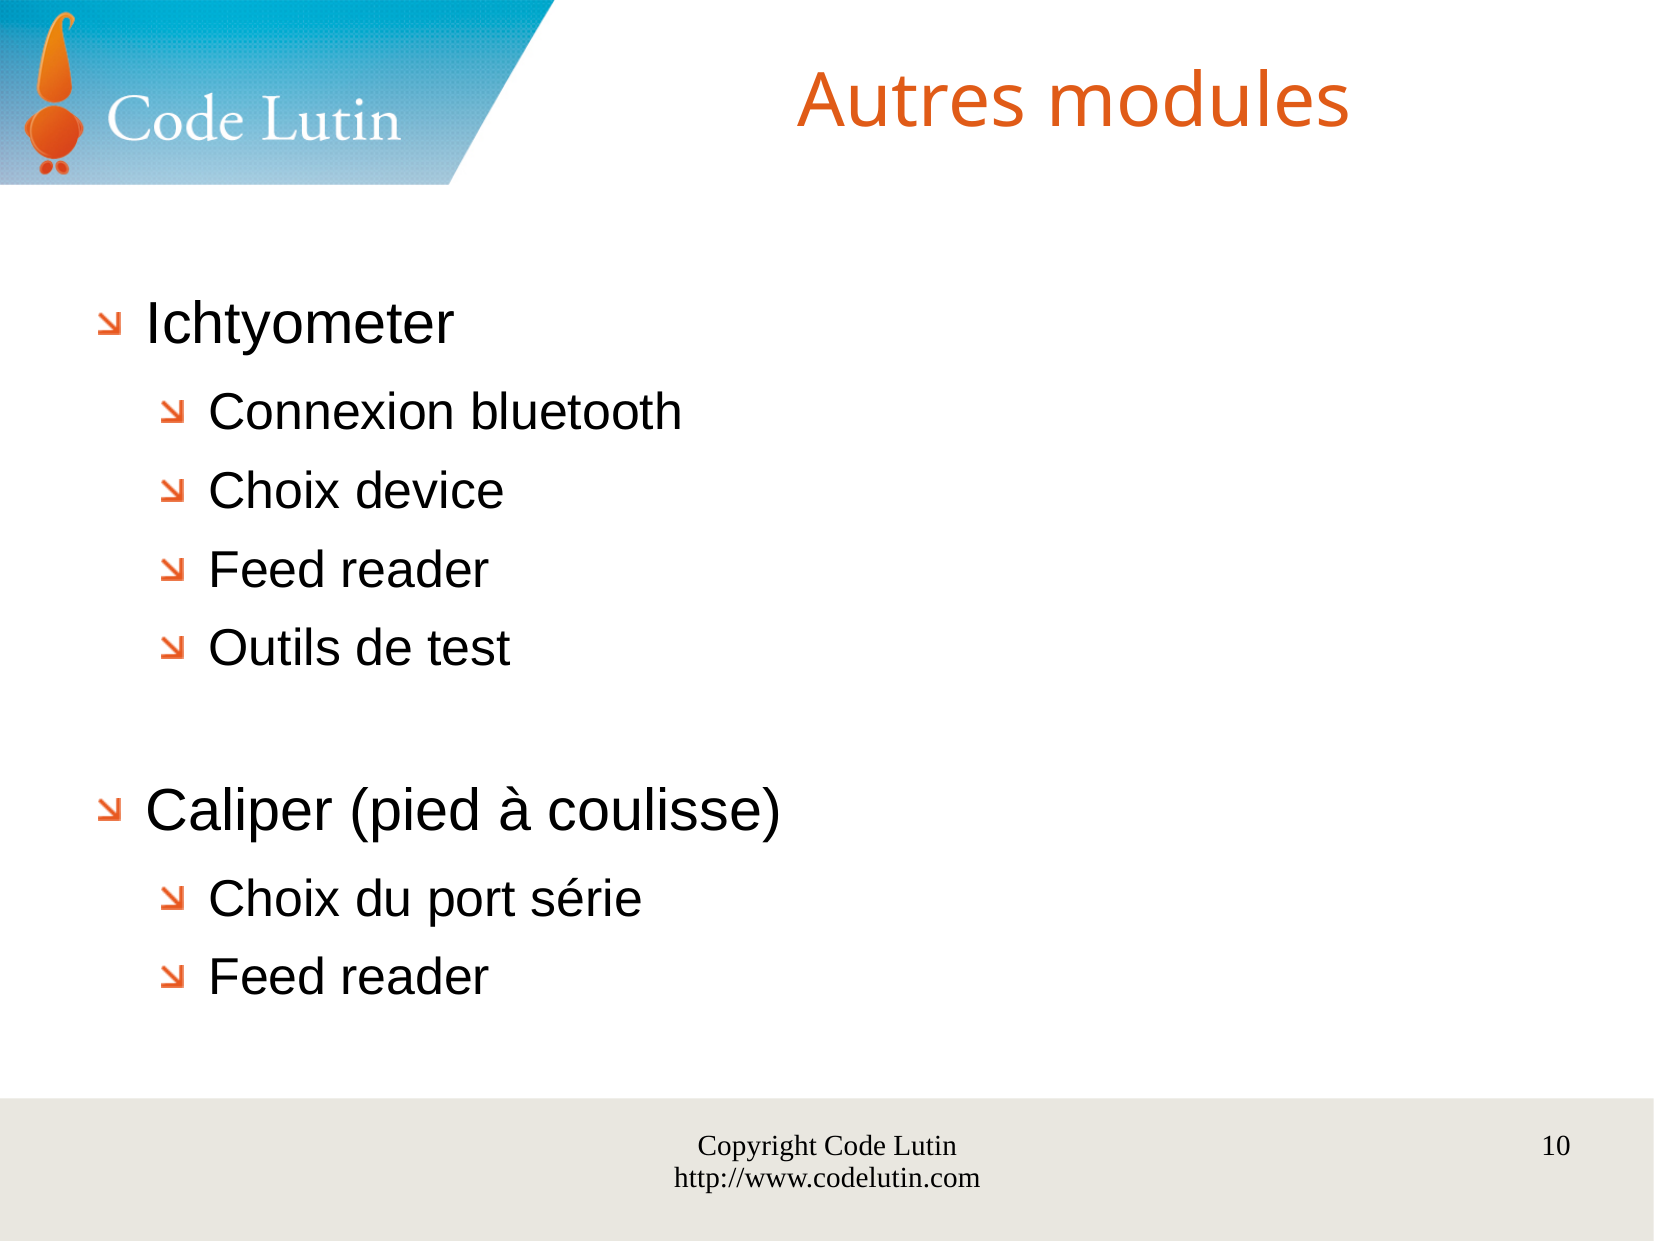

# Autres modules
Ichtyometer
Connexion bluetooth
Choix device
Feed reader
Outils de test
Caliper (pied à coulisse)
Choix du port série
Feed reader
10